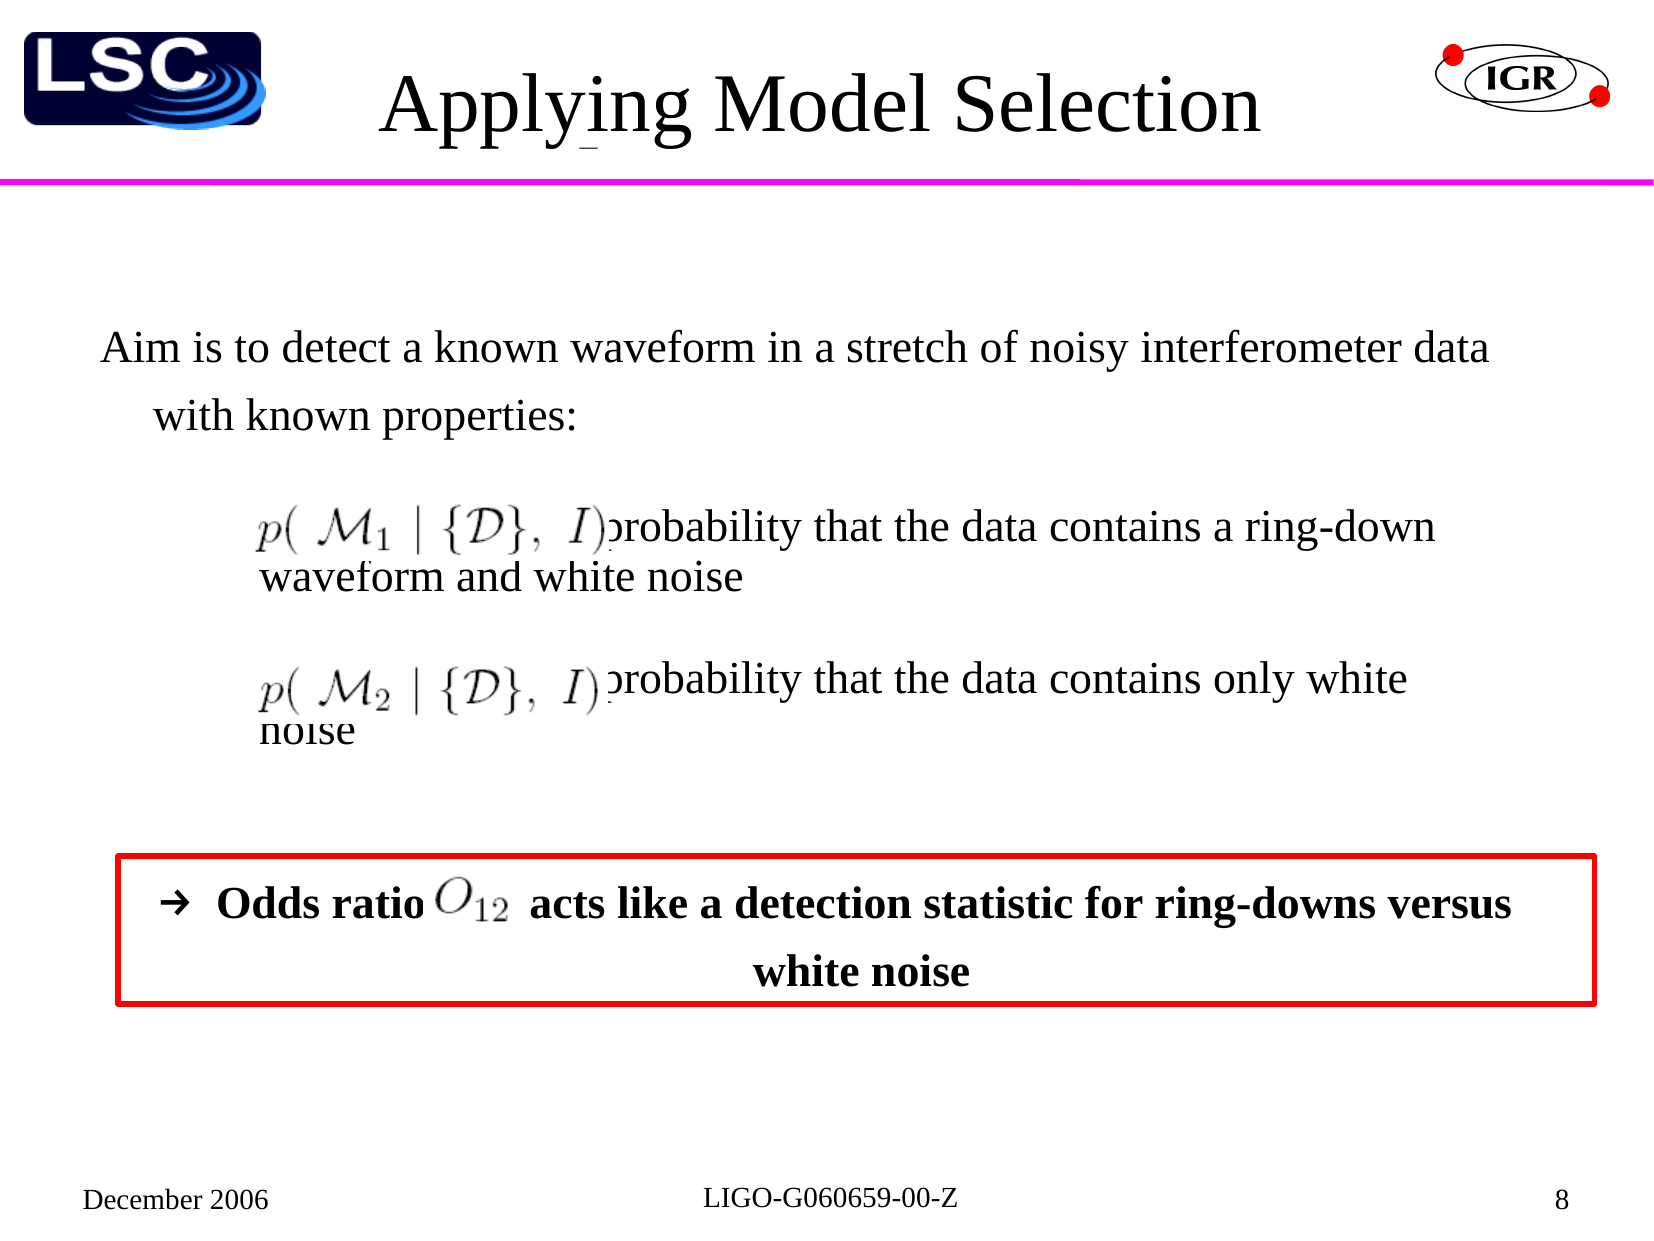

Applying Model Selection
Operation Outline
# Aim is to detect a known waveform in a stretch of noisy interferometer data with known properties:
→ Odds ratio acts like a detection statistic for ring-downs versus white noise
 - probability that the data contains a ring-down waveform and white noise
 - probability that the data contains only white noise
December 2006
8
LIGO-G060659-00-Z